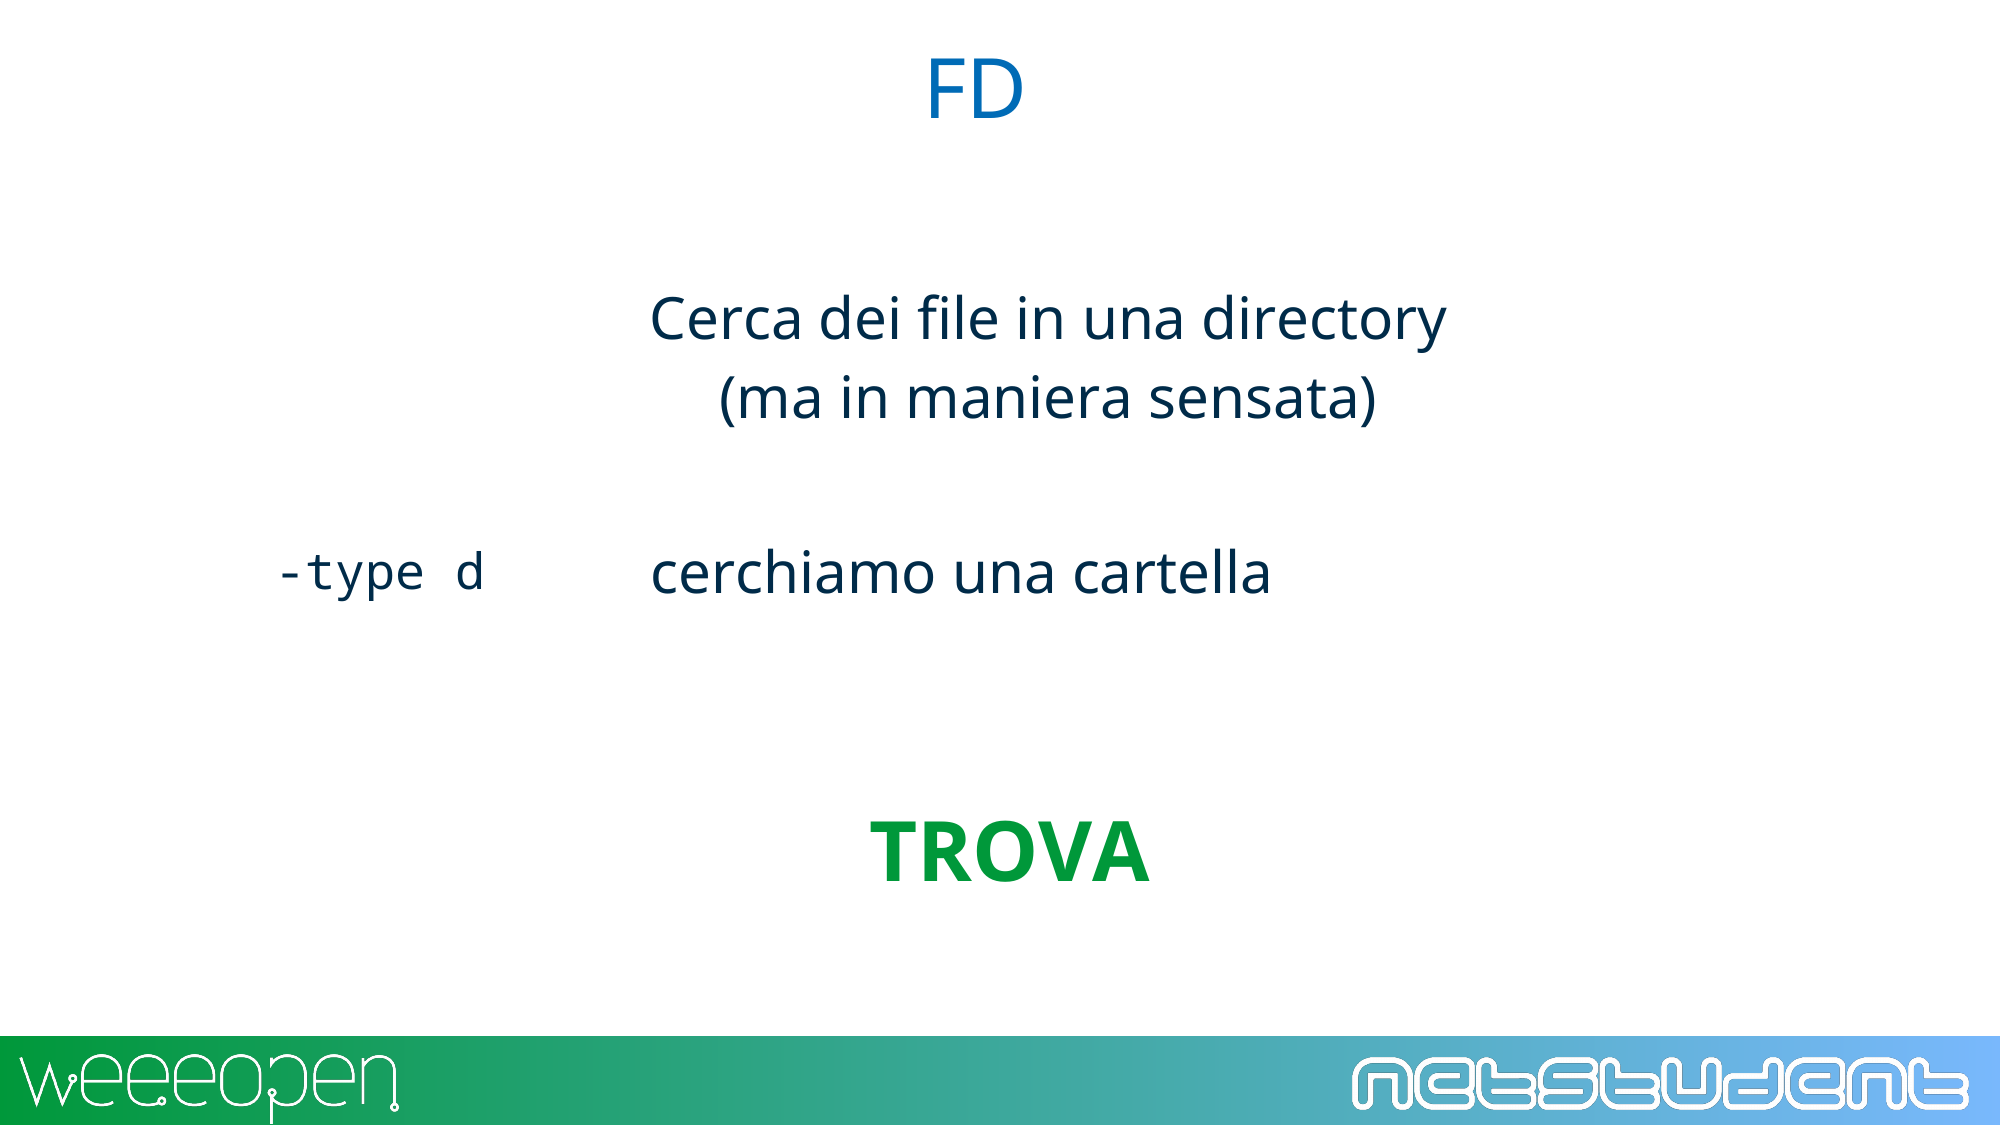

FD
Cerca dei file in una directory
(ma in maniera sensata)
cerchiamo una cartella
-type d
TROVA